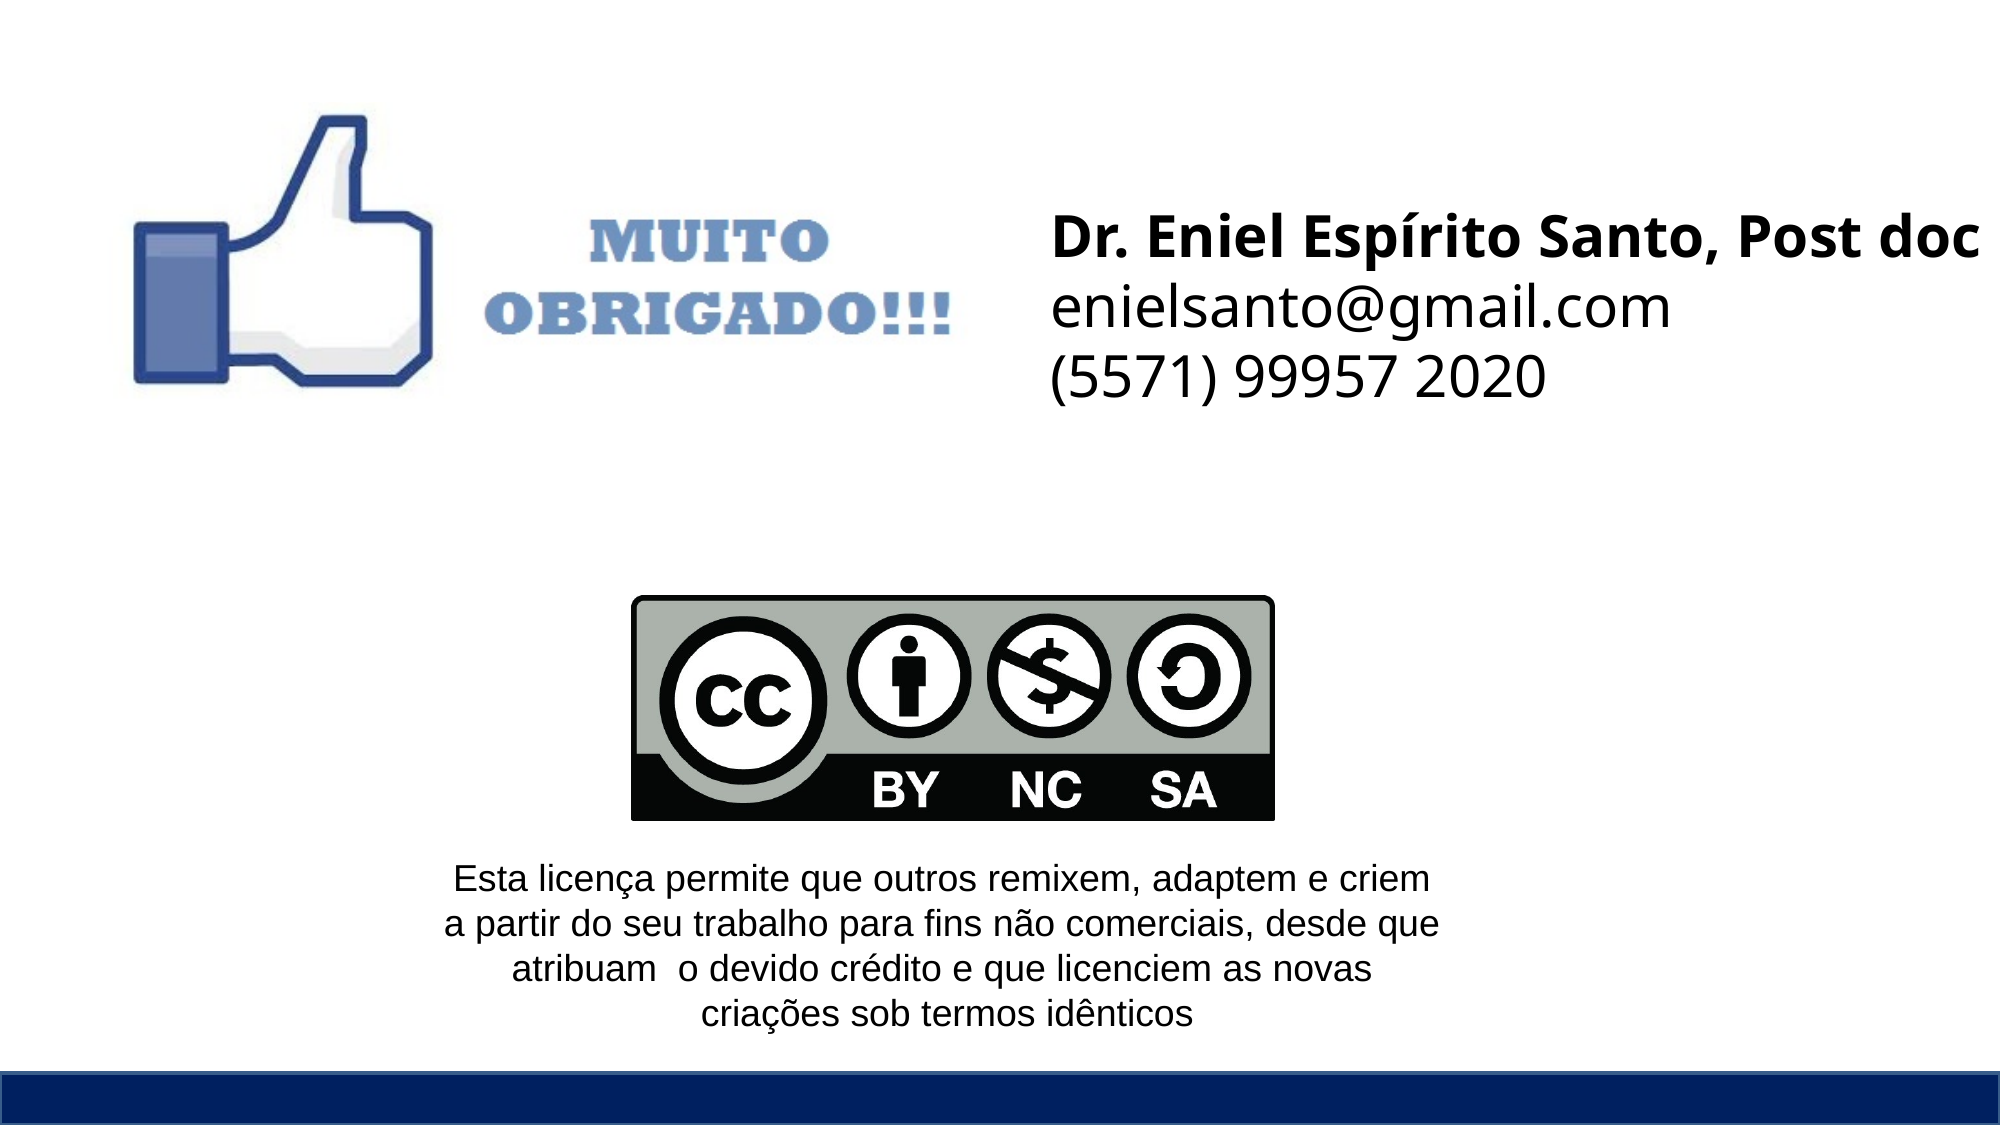

Dr. Eniel Espírito Santo, Post doc
enielsanto@gmail.com
(5571) 99957 2020
Esta licença permite que outros remixem, adaptem e criem
a partir do seu trabalho para fins não comerciais, desde que
atribuam  o devido crédito e que licenciem as novas
criações sob termos idênticos